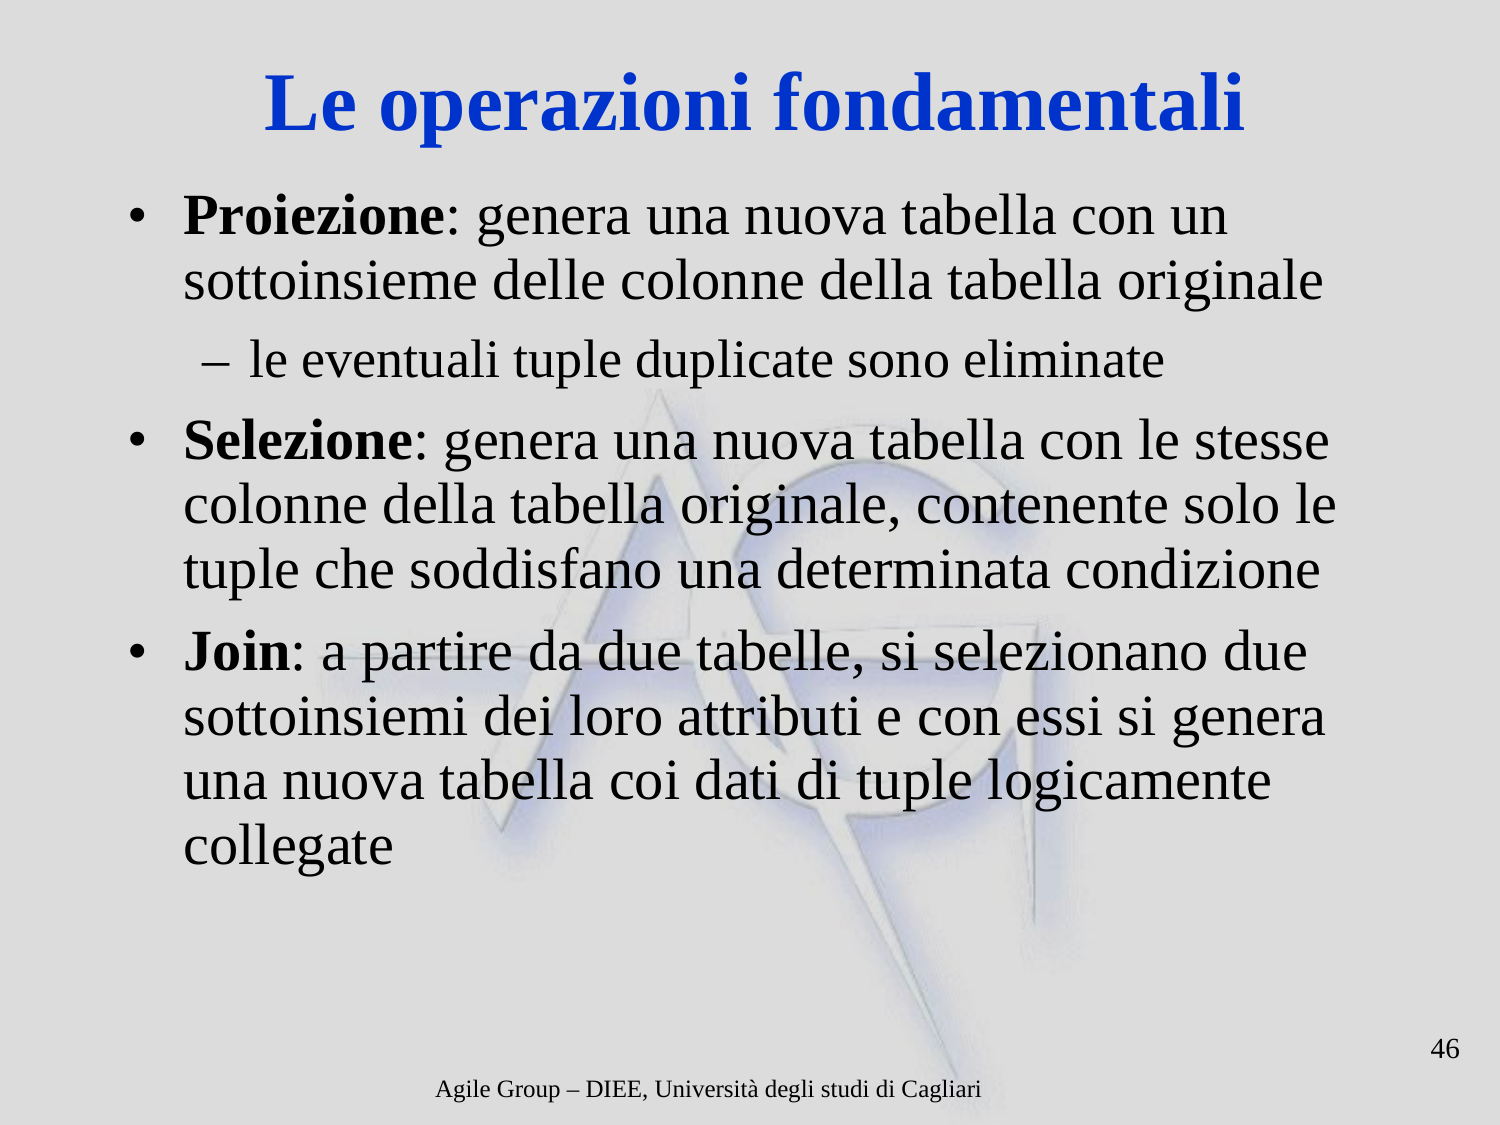

# Le operazioni fondamentali
Proiezione: genera una nuova tabella con un sottoinsieme delle colonne della tabella originale
le eventuali tuple duplicate sono eliminate
Selezione: genera una nuova tabella con le stesse colonne della tabella originale, contenente solo le tuple che soddisfano una determinata condizione
Join: a partire da due tabelle, si selezionano due sottoinsiemi dei loro attributi e con essi si genera una nuova tabella coi dati di tuple logicamente collegate
46